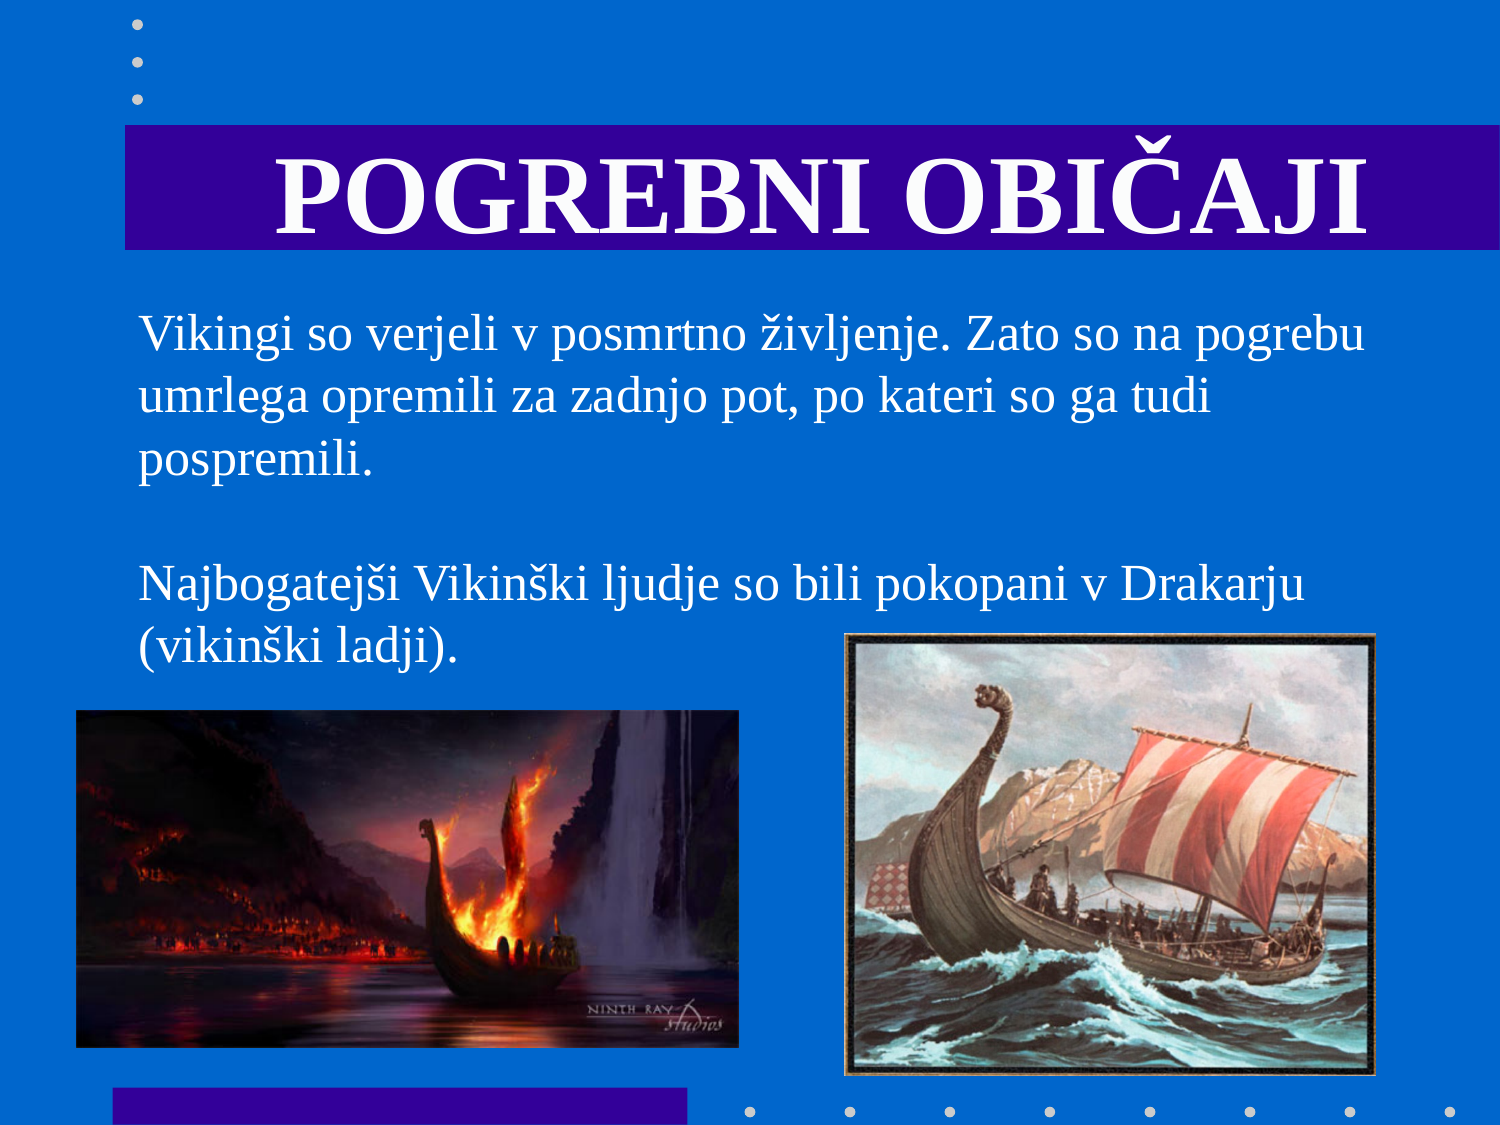

POGREBNI OBIČAJI
Vikingi so verjeli v posmrtno življenje. Zato so na pogrebu umrlega opremili za zadnjo pot, po kateri so ga tudi pospremili.
Najbogatejši Vikinški ljudje so bili pokopani v Drakarju (vikinški ladji).